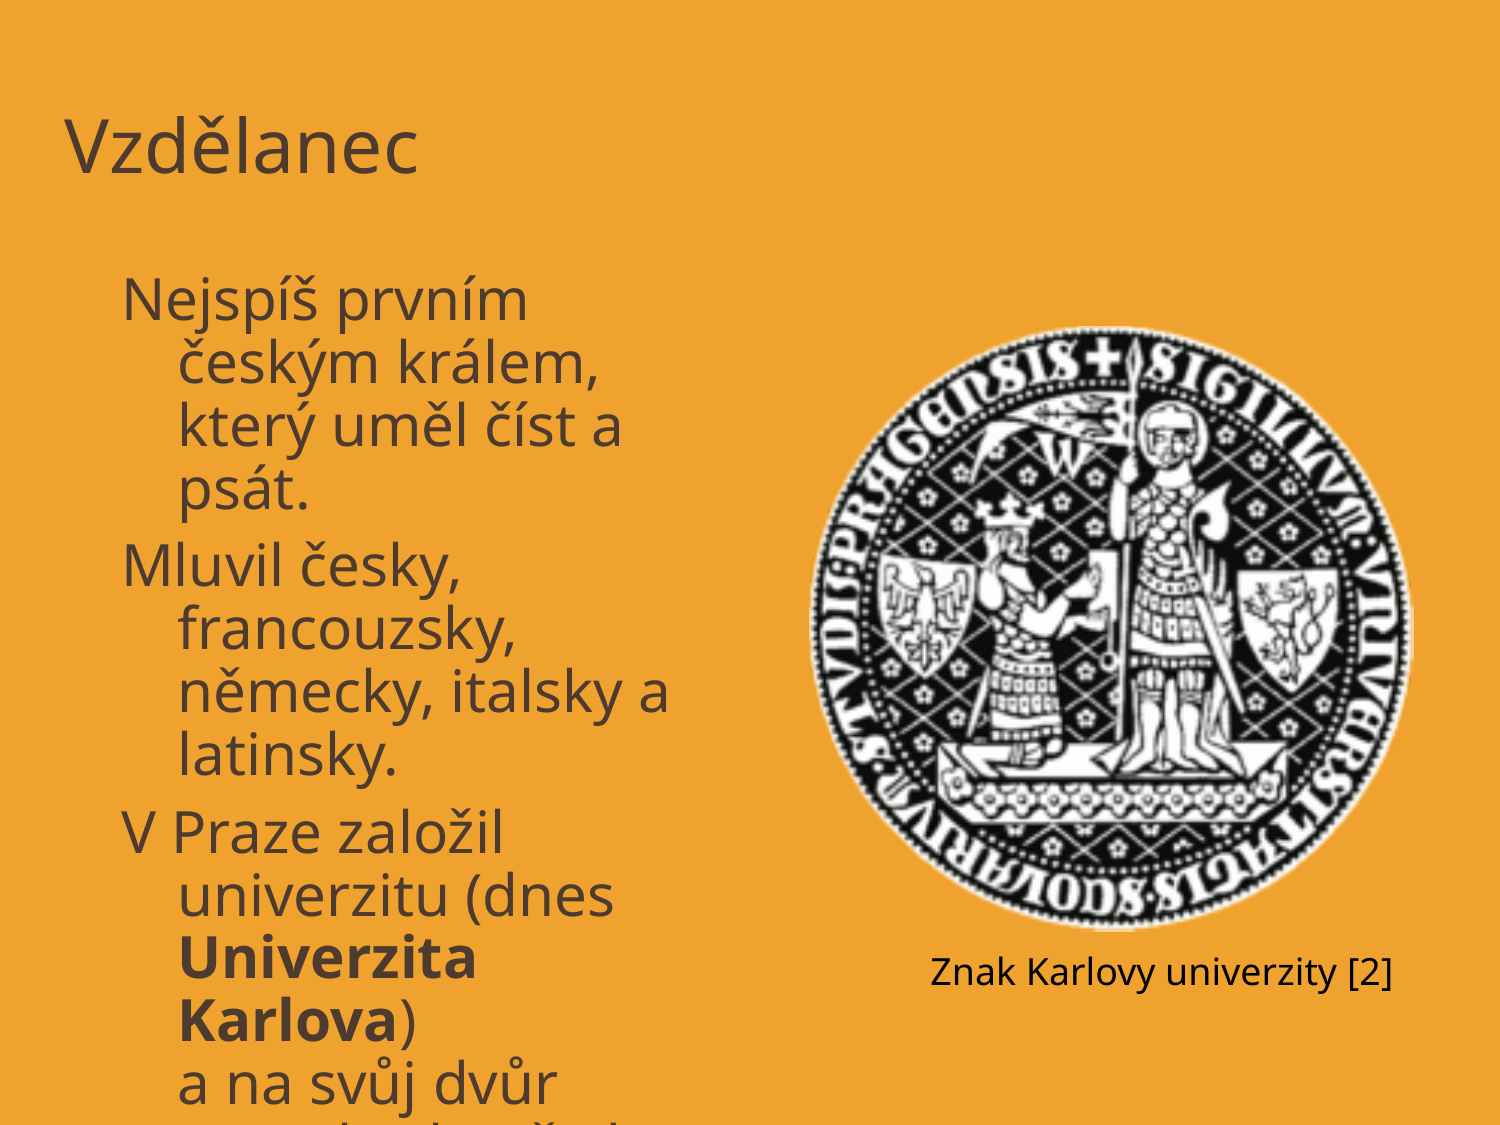

# Vzdělanec
Nejspíš prvním českým králem, který uměl číst a psát.
Mluvil česky, francouzsky, německy, italsky a latinsky.
V Praze založil univerzitu (dnes Univerzita Karlova)
a na svůj dvůr pozval celou řadu vzdělanců.
Znak Karlovy univerzity [2]